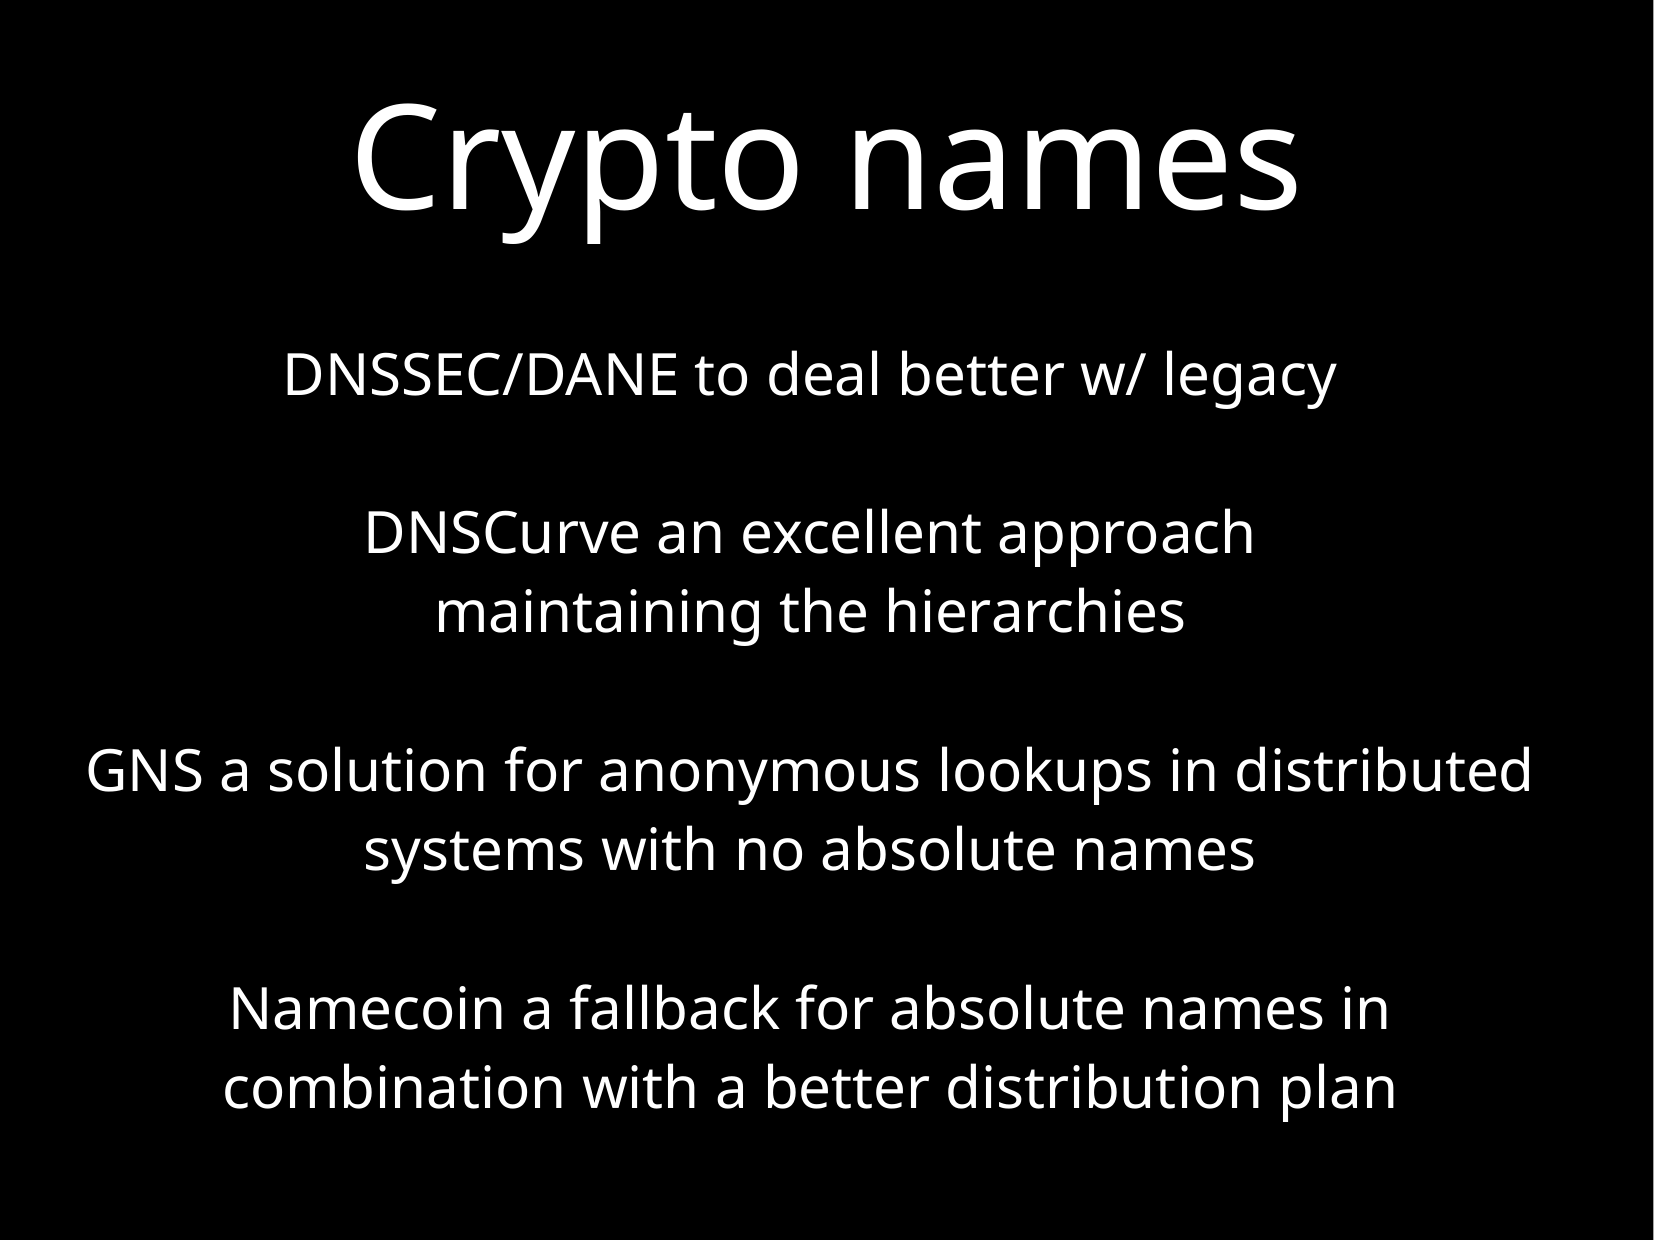

# Crypto names
DNSSEC/DANE to deal better w/ legacy
DNSCurve an excellent approach
maintaining the hierarchies
GNS a solution for anonymous lookups in distributed systems with no absolute names
Namecoin a fallback for absolute names in combination with a better distribution plan